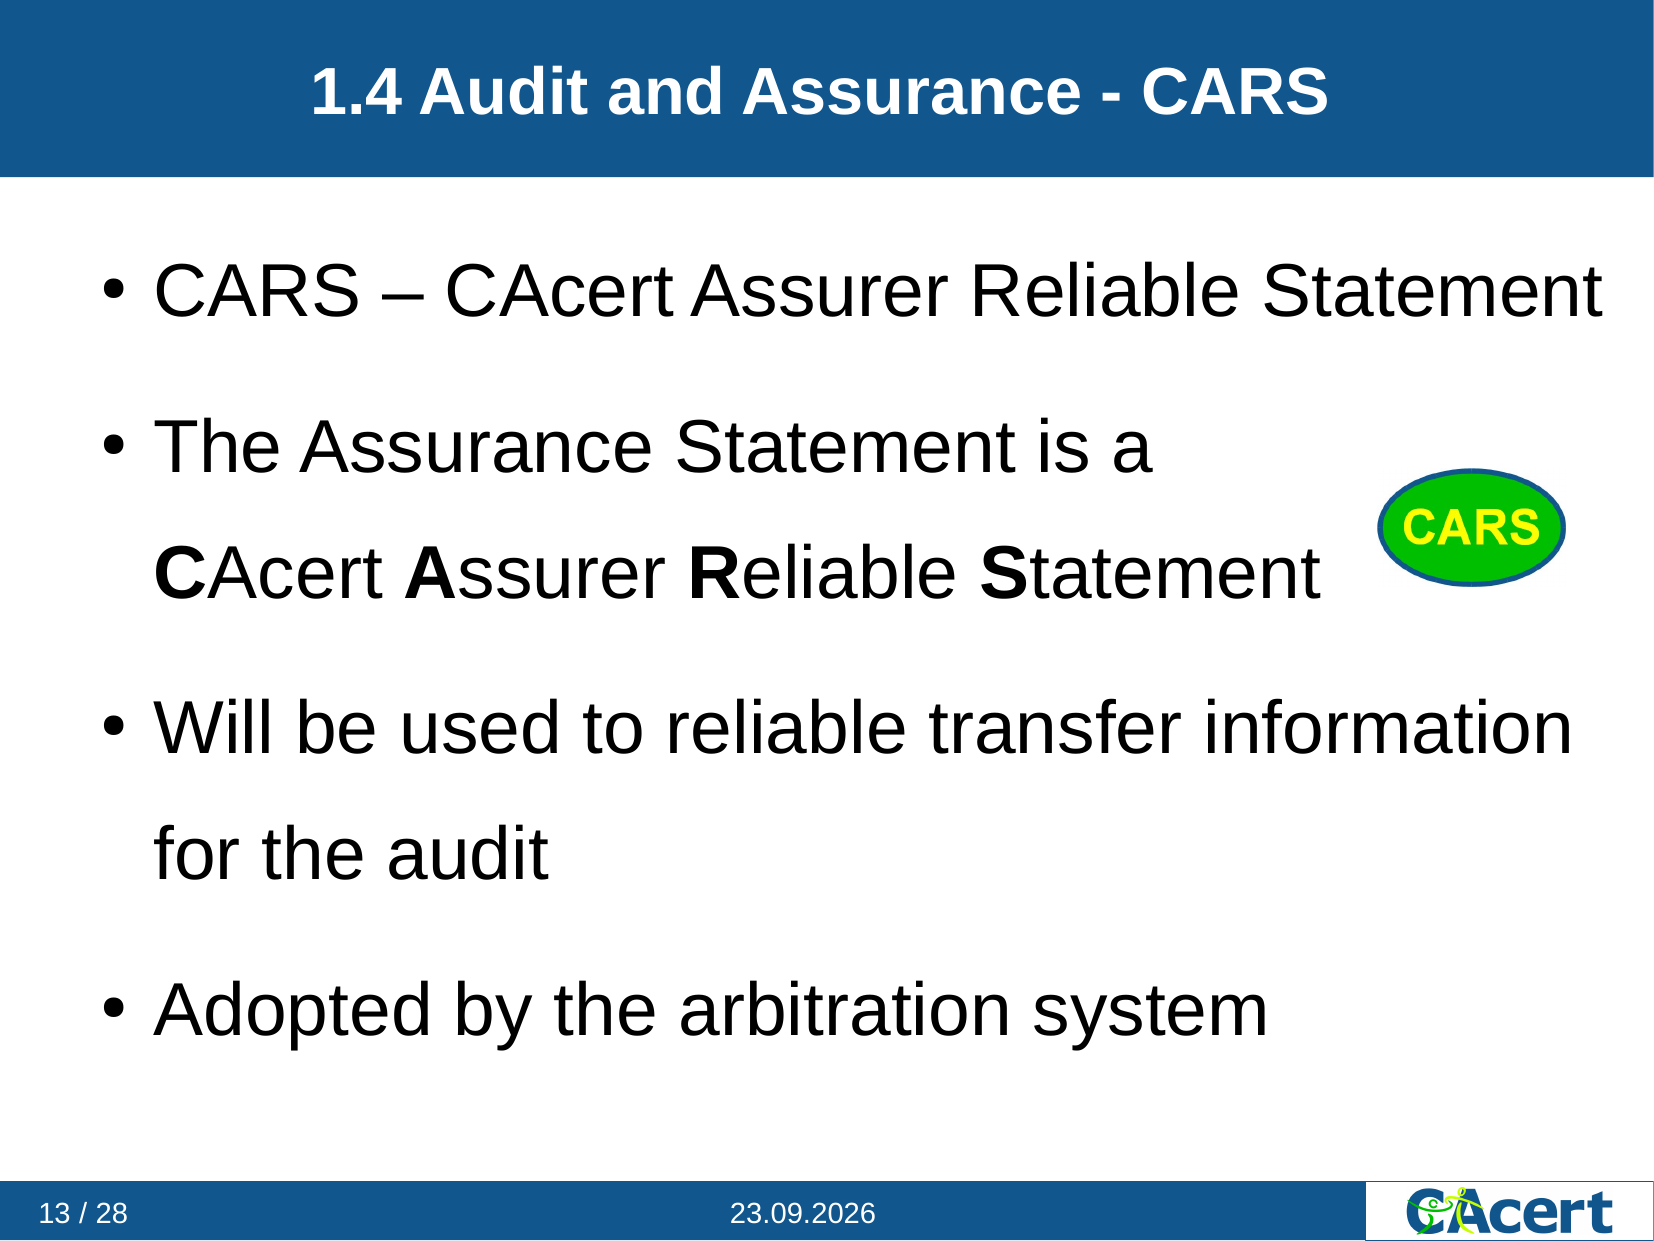

# 1.4 Audit and Assurance - CARS
CARS – CAcert Assurer Reliable Statement
The Assurance Statement is a
CAcert Assurer Reliable Statement
Will be used to reliable transfer information for the audit
Adopted by the arbitration system